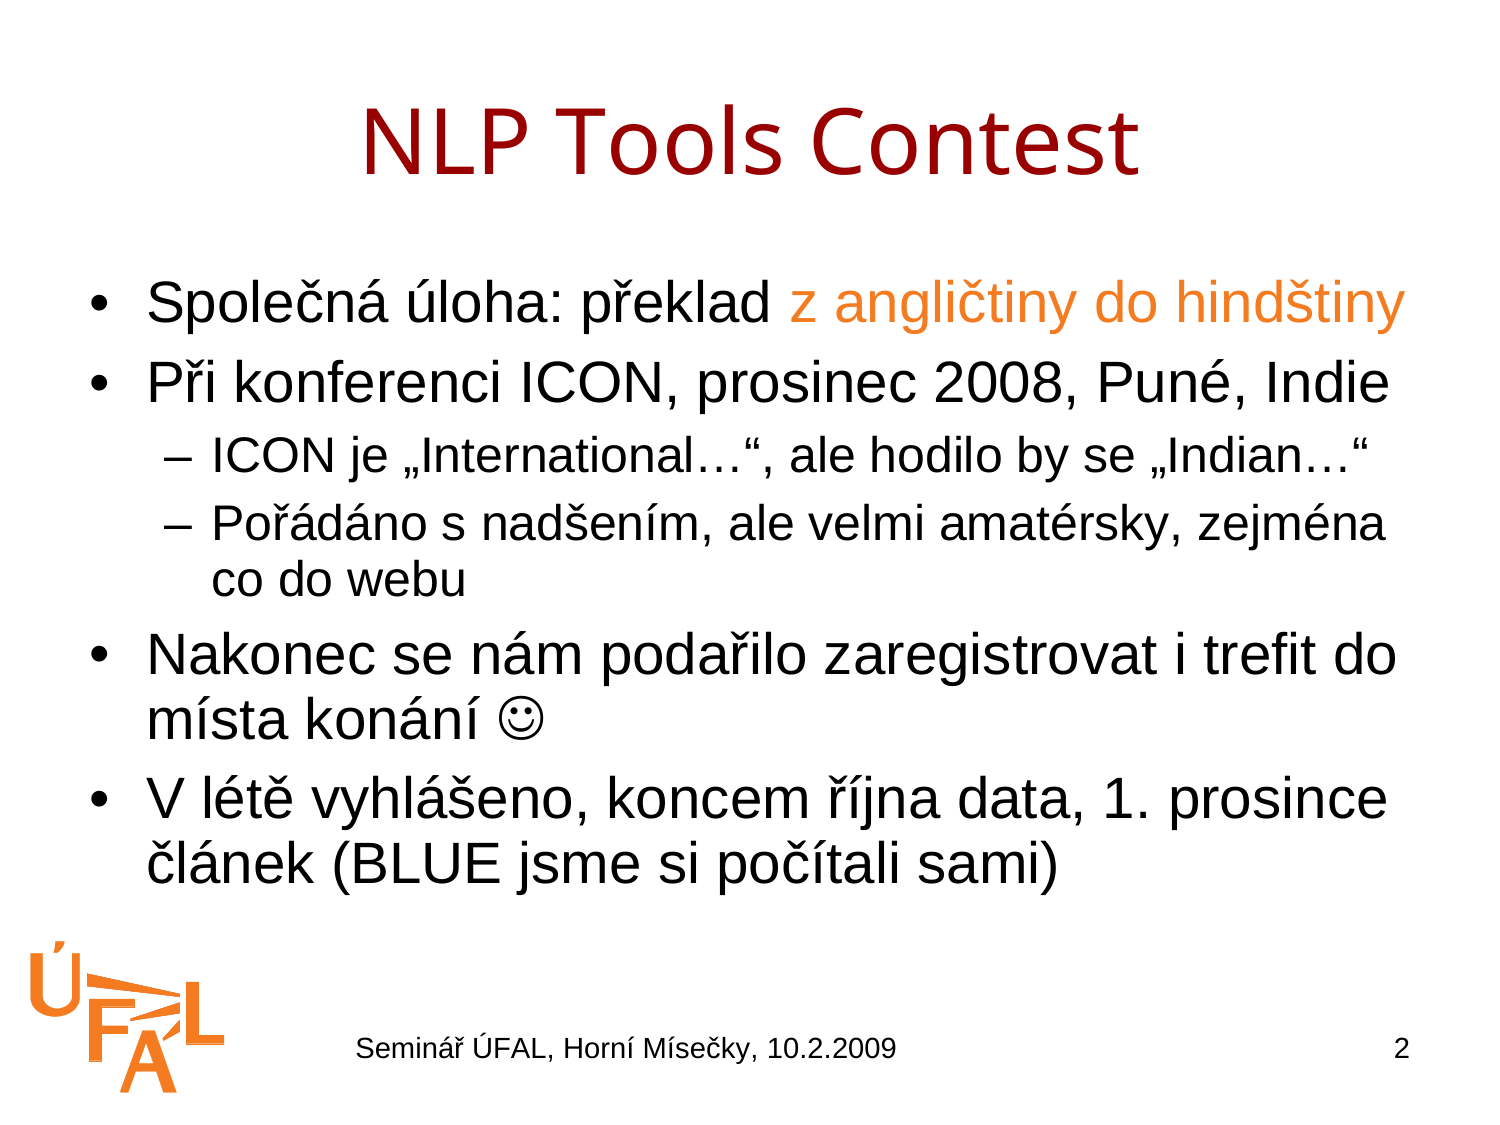

# NLP Tools Contest
Společná úloha: překlad z angličtiny do hindštiny
Při konferenci ICON, prosinec 2008, Puné, Indie
ICON je „International…“, ale hodilo by se „Indian…“
Pořádáno s nadšením, ale velmi amatérsky, zejména co do webu
Nakonec se nám podařilo zaregistrovat i trefit do místa konání 
V létě vyhlášeno, koncem října data, 1. prosince článek (BLUE jsme si počítali sami)
Seminář ÚFAL, Horní Mísečky, 10.2.2009
2